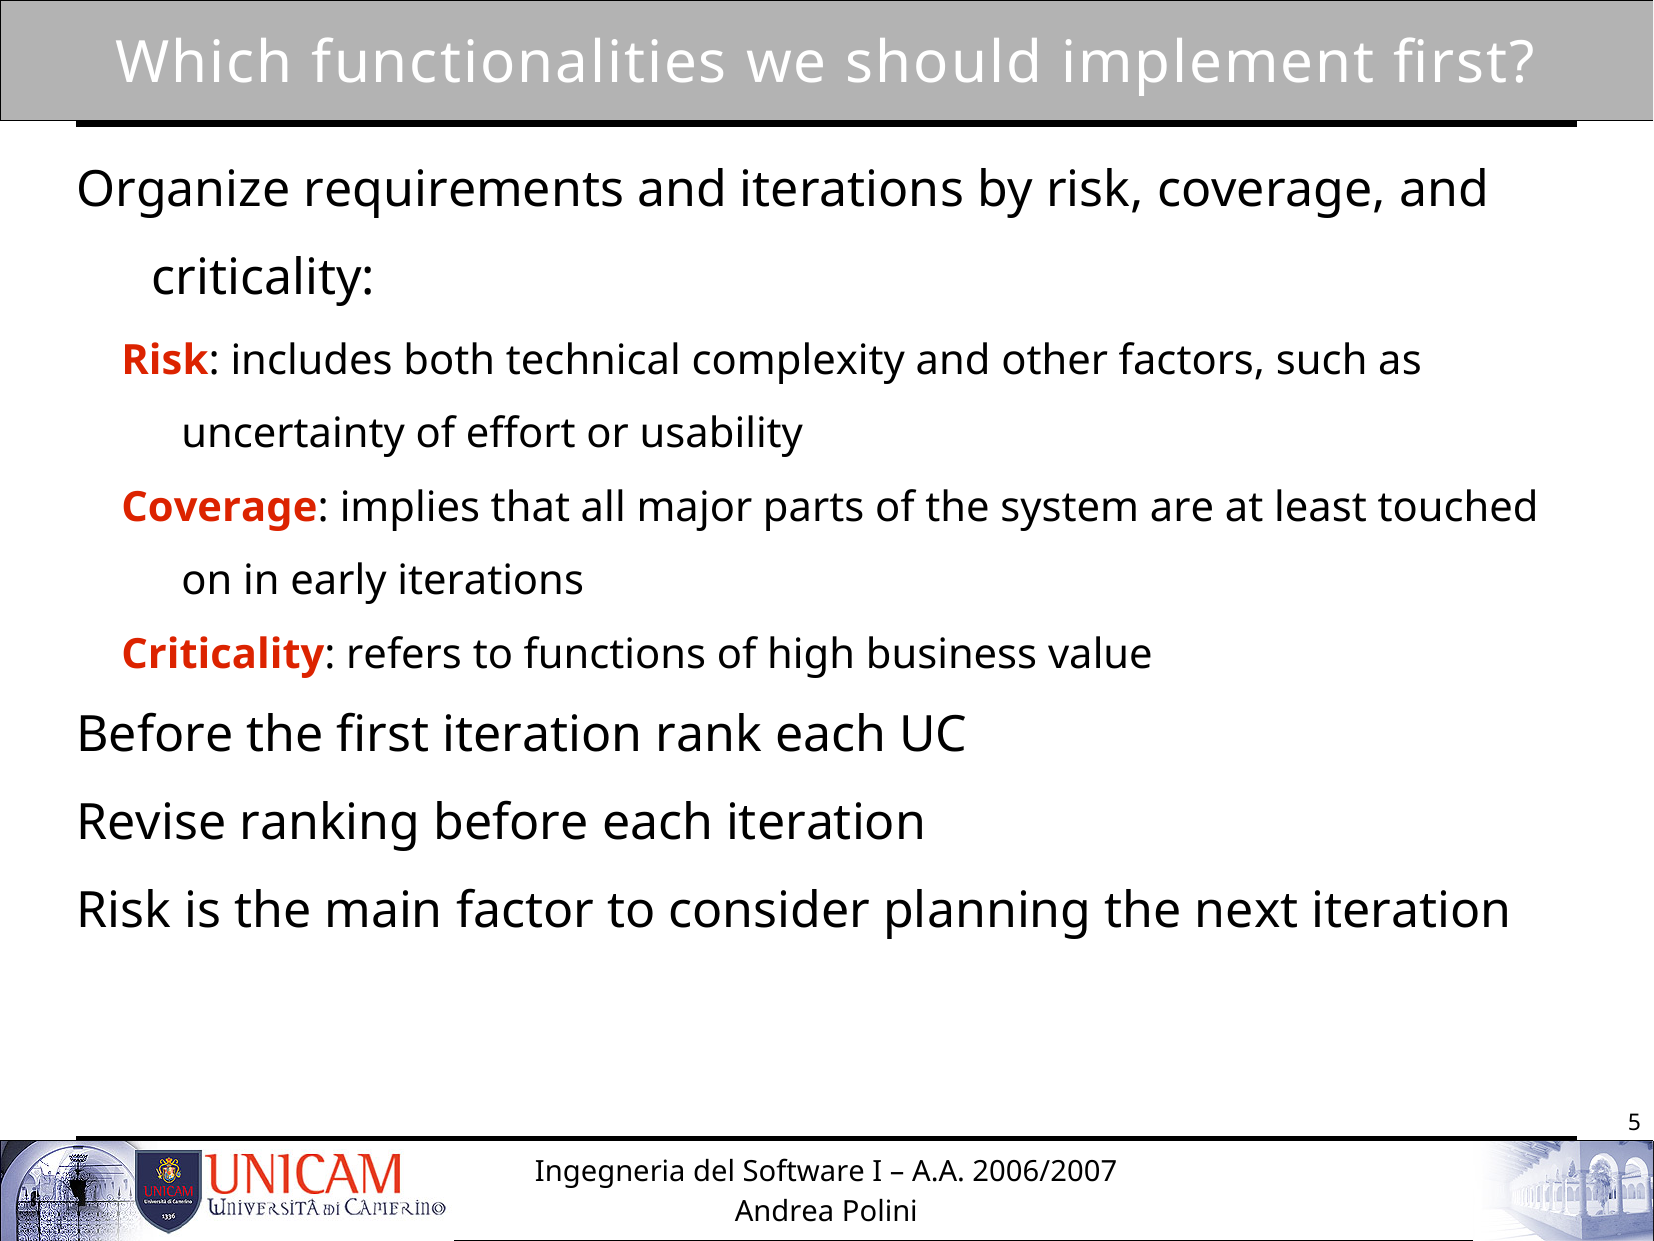

# Which functionalities we should implement first?
Organize requirements and iterations by risk, coverage, and criticality:
Risk: includes both technical complexity and other factors, such as uncertainty of effort or usability
Coverage: implies that all major parts of the system are at least touched on in early iterations
Criticality: refers to functions of high business value
Before the first iteration rank each UC
Revise ranking before each iteration
Risk is the main factor to consider planning the next iteration
5